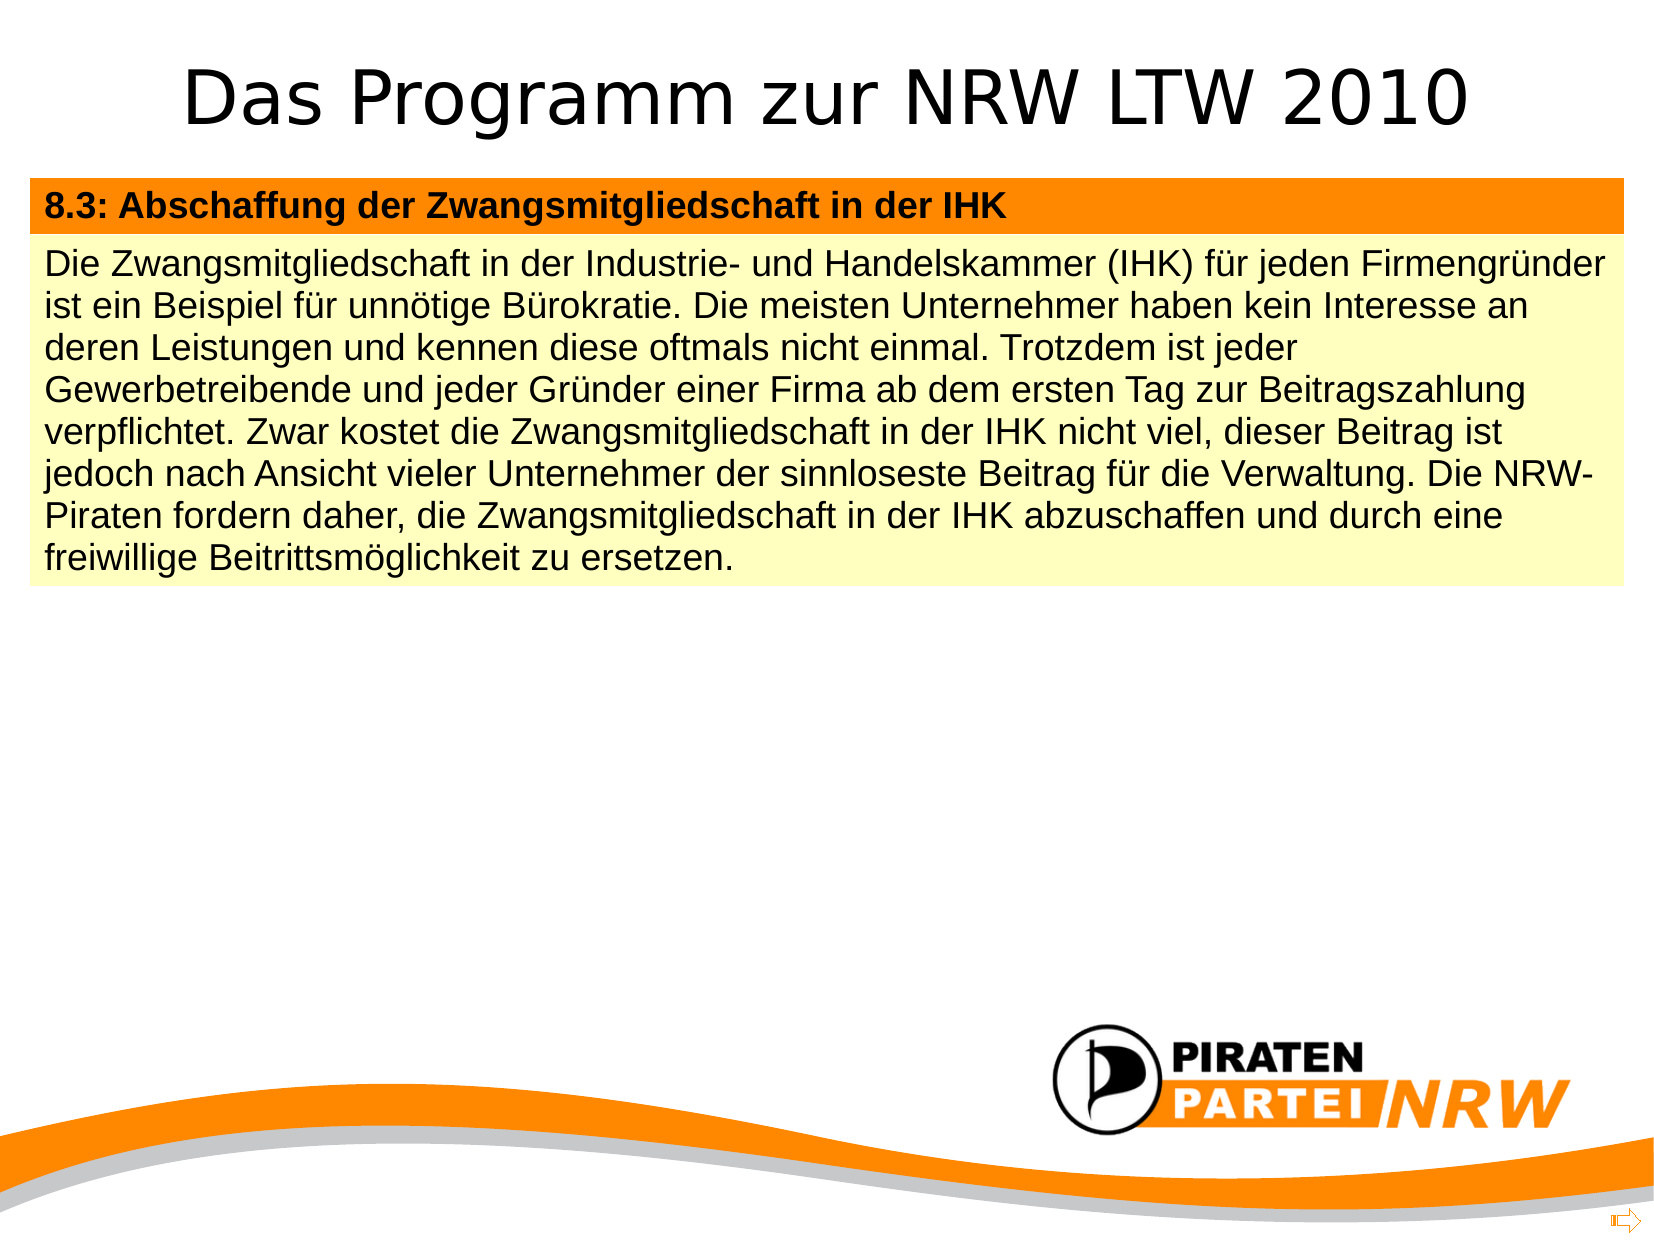

# Das Programm zur NRW LTW 2010
| 8.3: Abschaffung der Zwangsmitgliedschaft in der IHK |
| --- |
| Die Zwangsmitgliedschaft in der Industrie- und Handelskammer (IHK) für jeden Firmengründer ist ein Beispiel für unnötige Bürokratie. Die meisten Unternehmer haben kein Interesse an deren Leistungen und kennen diese oftmals nicht einmal. Trotzdem ist jeder Gewerbetreibende und jeder Gründer einer Firma ab dem ersten Tag zur Beitragszahlung verpflichtet. Zwar kostet die Zwangsmitgliedschaft in der IHK nicht viel, dieser Beitrag ist jedoch nach Ansicht vieler Unternehmer der sinnloseste Beitrag für die Verwaltung. Die NRW-Piraten fordern daher, die Zwangsmitgliedschaft in der IHK abzuschaffen und durch eine freiwillige Beitrittsmöglichkeit zu ersetzen. |